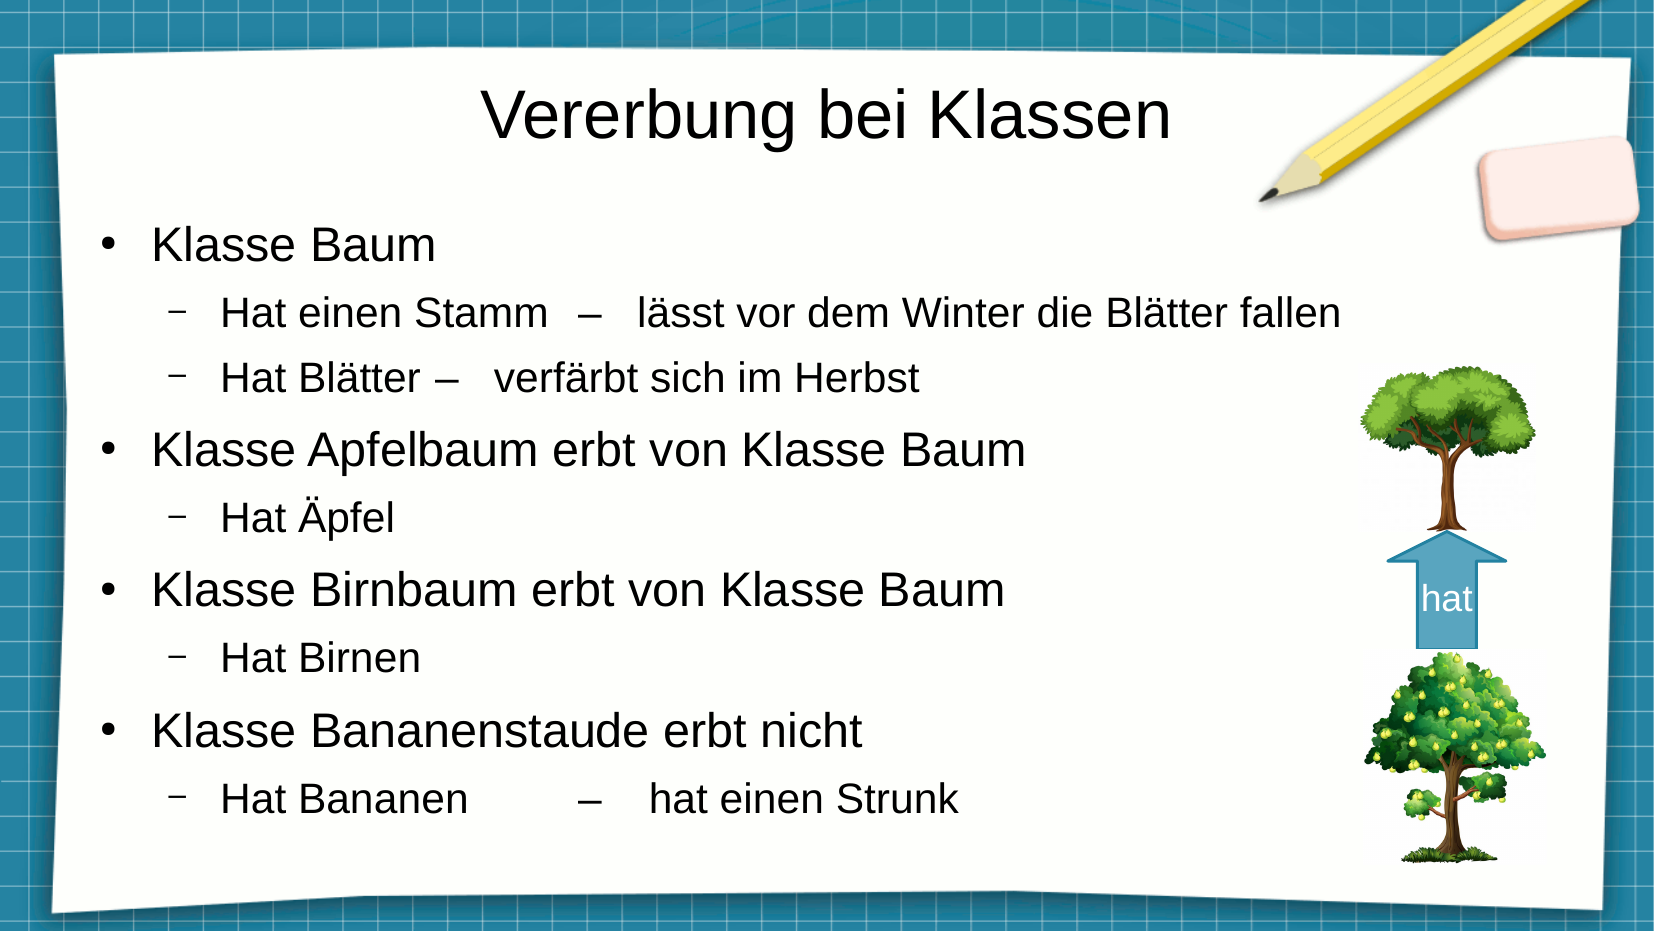

# Vererbung bei Klassen
Klasse Baum
Hat einen Stamm			– lässt vor dem Winter die Blätter fallen
Hat Blätter					– verfärbt sich im Herbst
Klasse Apfelbaum erbt von Klasse Baum
Hat Äpfel
Klasse Birnbaum erbt von Klasse Baum
Hat Birnen
Klasse Bananenstaude erbt nicht
Hat Bananen				– hat einen Strunk
hat